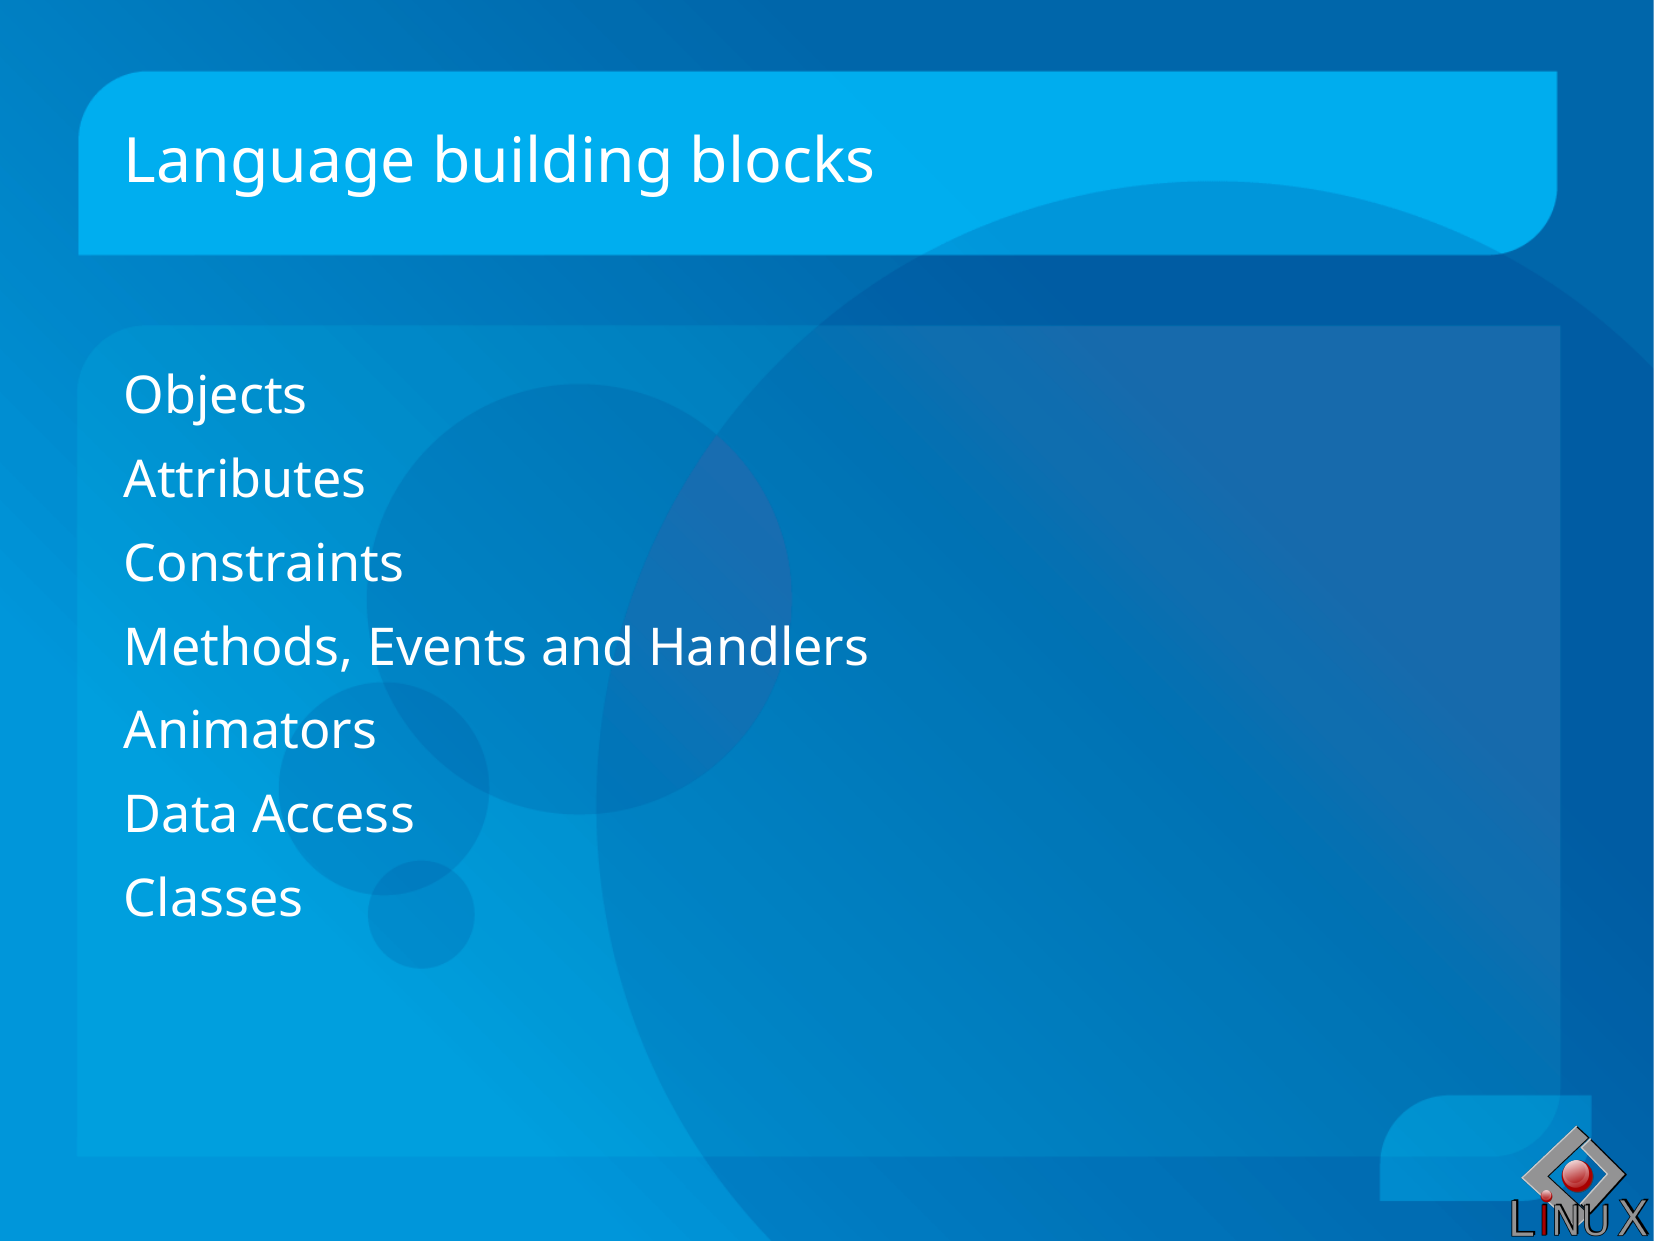

# Language building blocks
Objects
Attributes
Constraints
Methods, Events and Handlers
Animators
Data Access
Classes